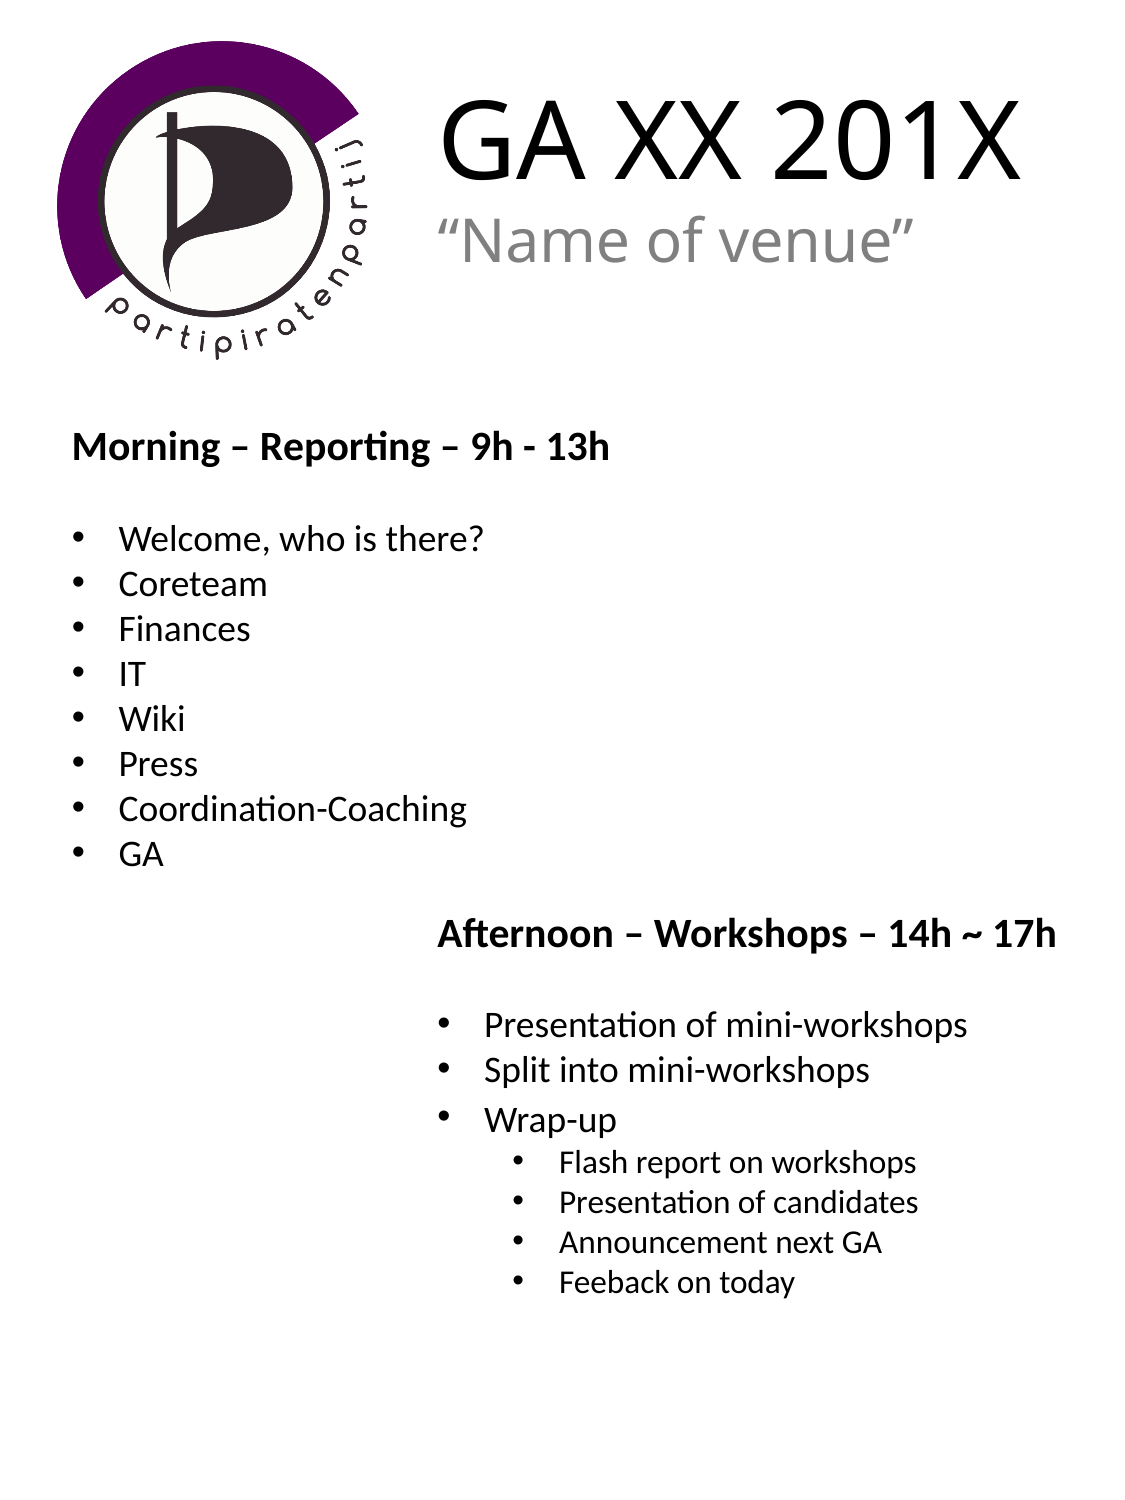

# GA XX 201X “Name of venue”
Morning – Reporting – 9h - 13h
Welcome, who is there?
Coreteam
Finances
IT
Wiki
Press
Coordination-Coaching
GA
Afternoon – Workshops – 14h ~ 17h
Presentation of mini-workshops
Split into mini-workshops
Wrap-up
Flash report on workshops
Presentation of candidates
Announcement next GA
Feeback on today